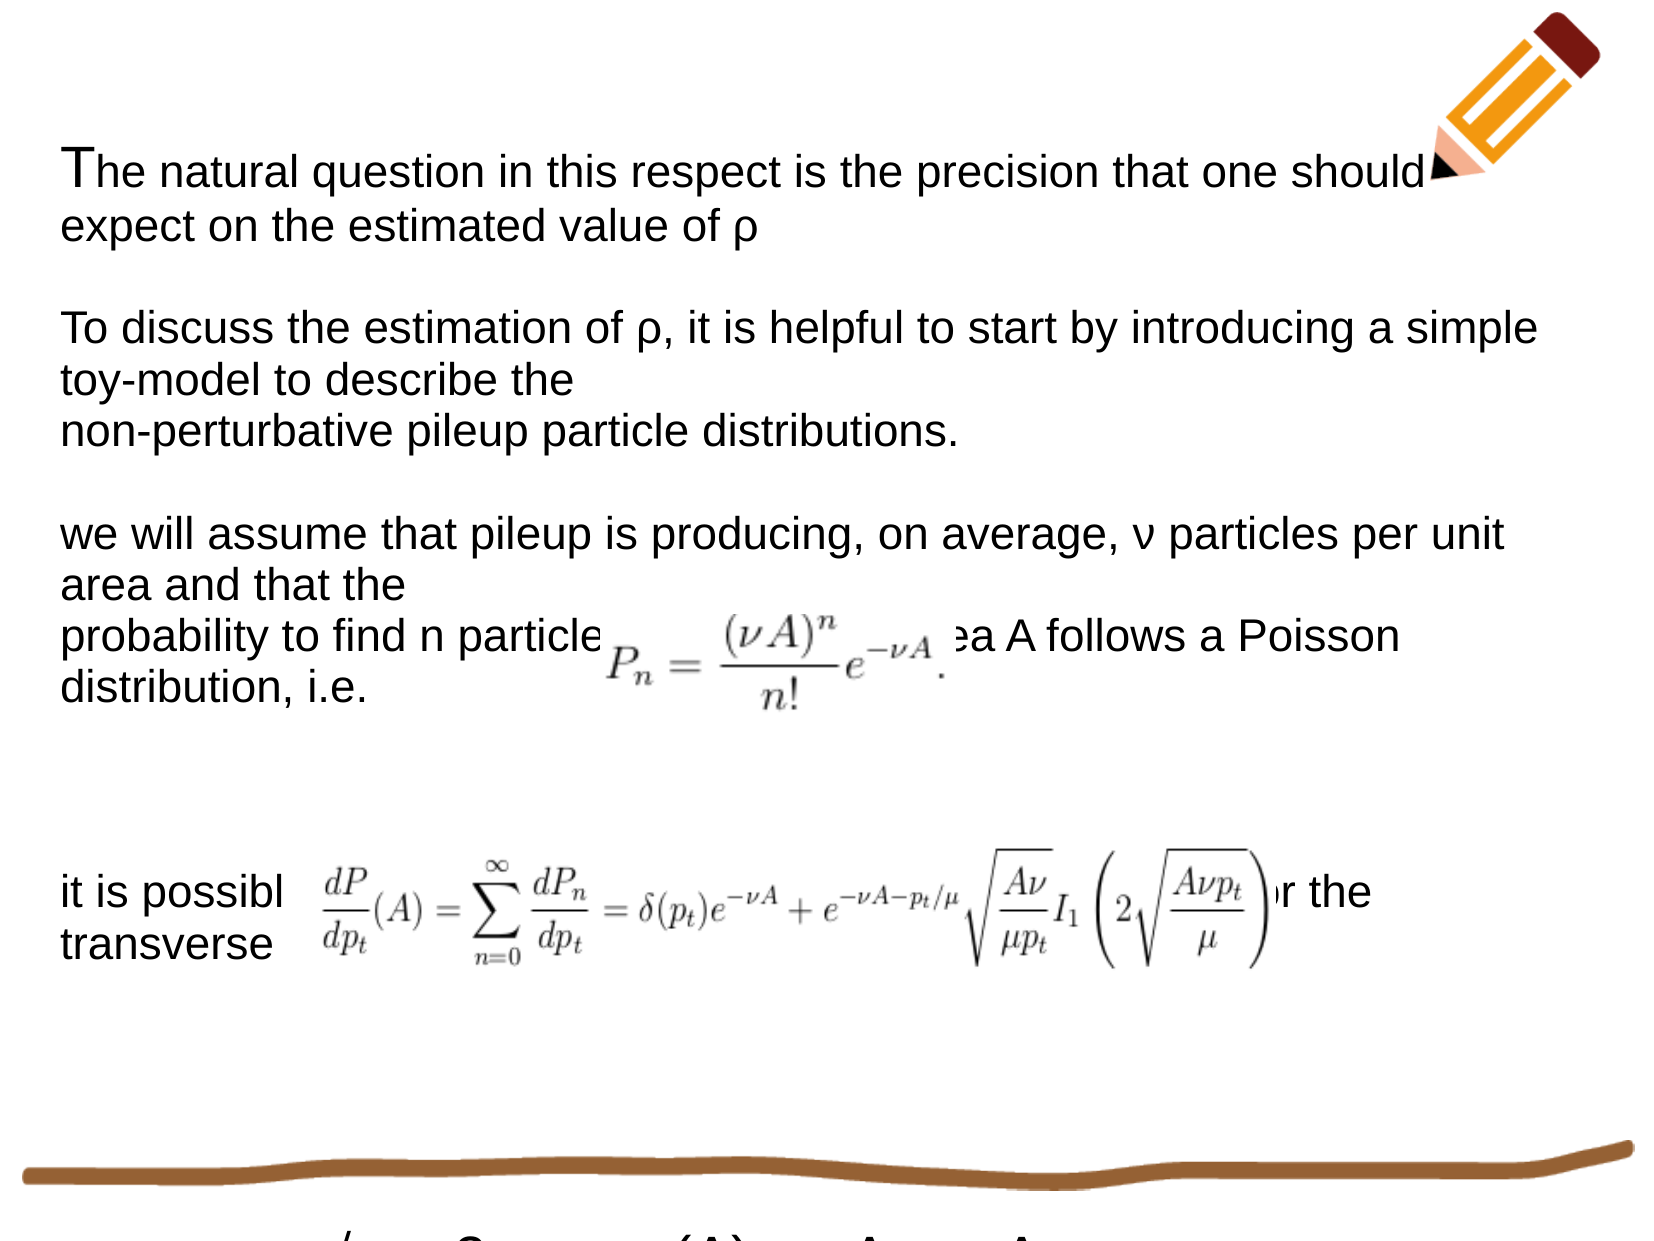

# The natural question in this respect is the precision that one should expect on the estimated value of ρ
To discuss the estimation of ρ, it is helpful to start by introducing a simple toy-model to describe the
non-perturbative pileup particle distributions.
we will assume that pileup is producing, on average, ν particles per unit area and that the
probability to find n particles in a patch of area A follows a Poisson distribution, i.e.
it is possible to compute the overall probability distribution for the transverse momentum in the patch. One finds
;ρ = μν , √σ = 2νμ ,p t(A) = ρA ± σ A